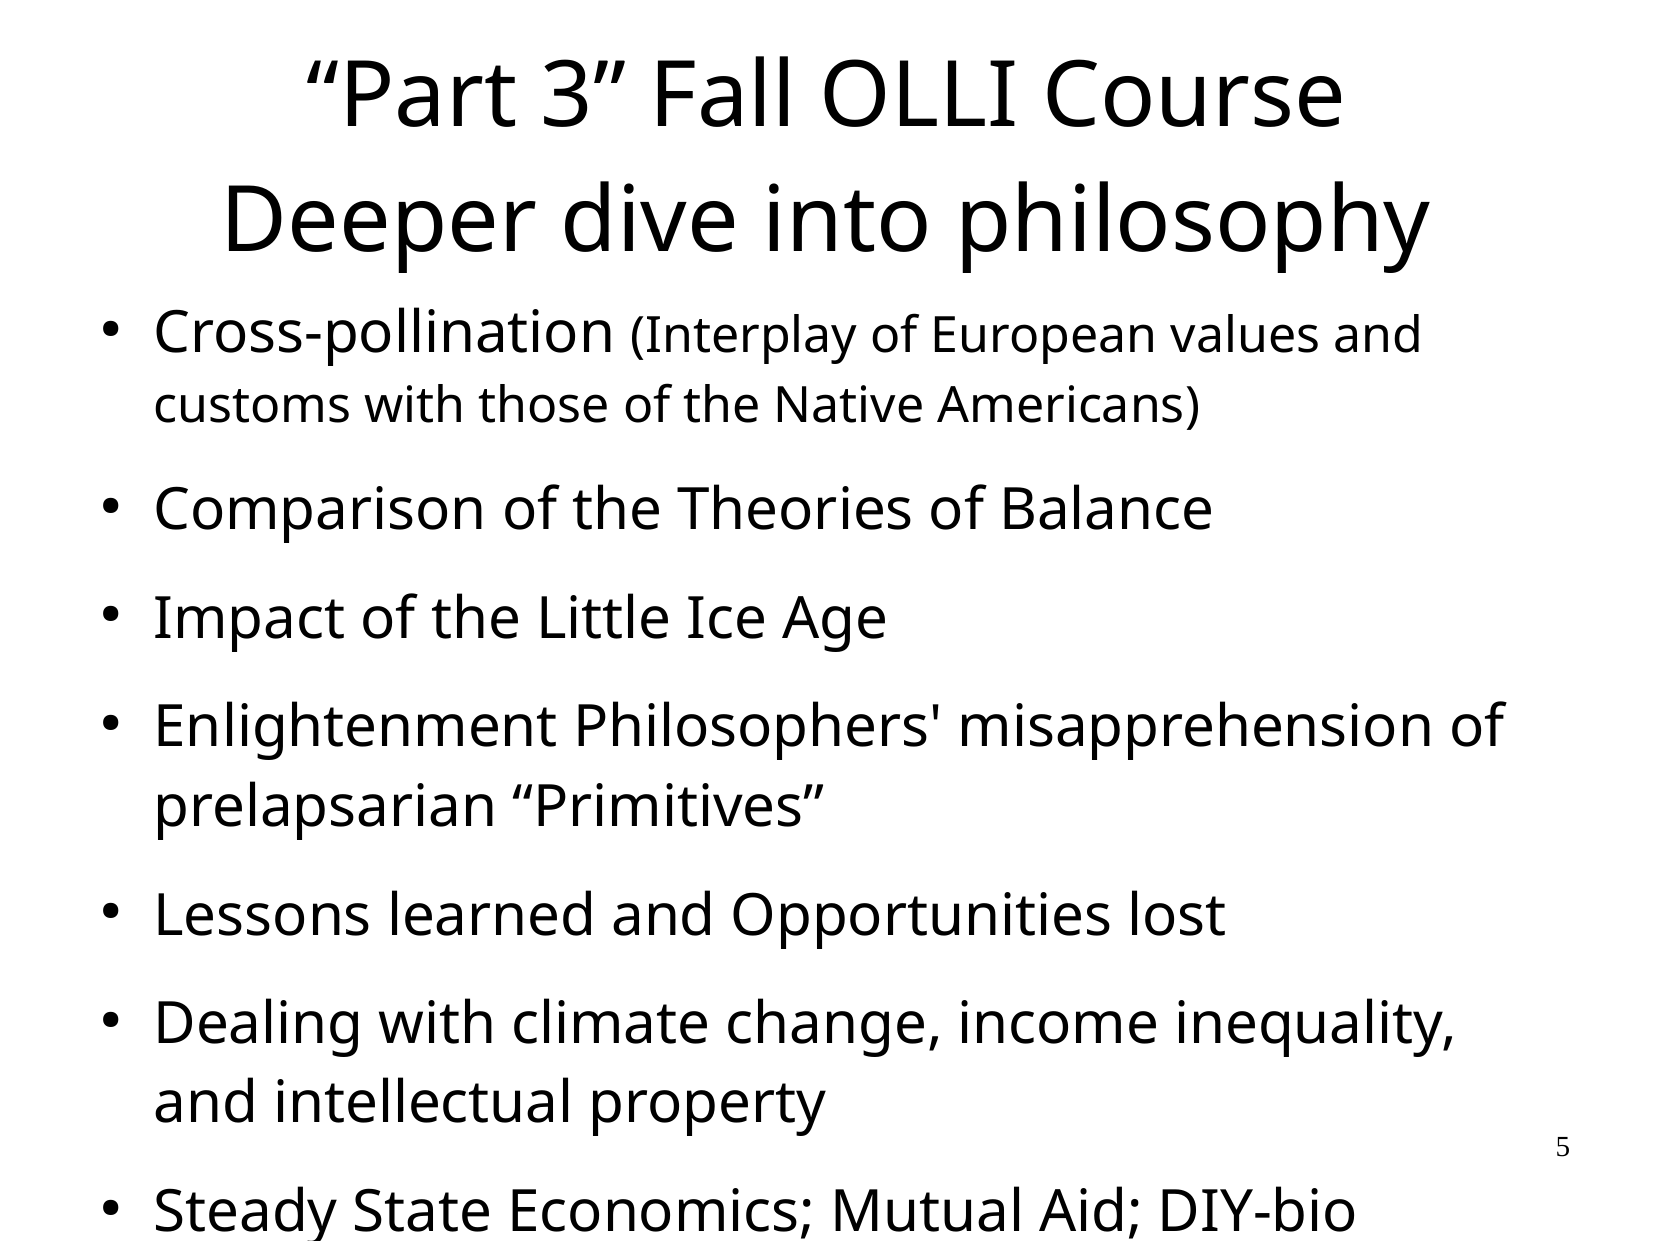

# “Part 3” Fall OLLI Course Deeper dive into philosophy
Cross-pollination (Interplay of European values and customs with those of the Native Americans)
Comparison of the Theories of Balance
Impact of the Little Ice Age
Enlightenment Philosophers' misapprehension of prelapsarian “Primitives”
Lessons learned and Opportunities lost
Dealing with climate change, income inequality, and intellectual property
Steady State Economics; Mutual Aid; DIY-bio (biohacking) and much more
5